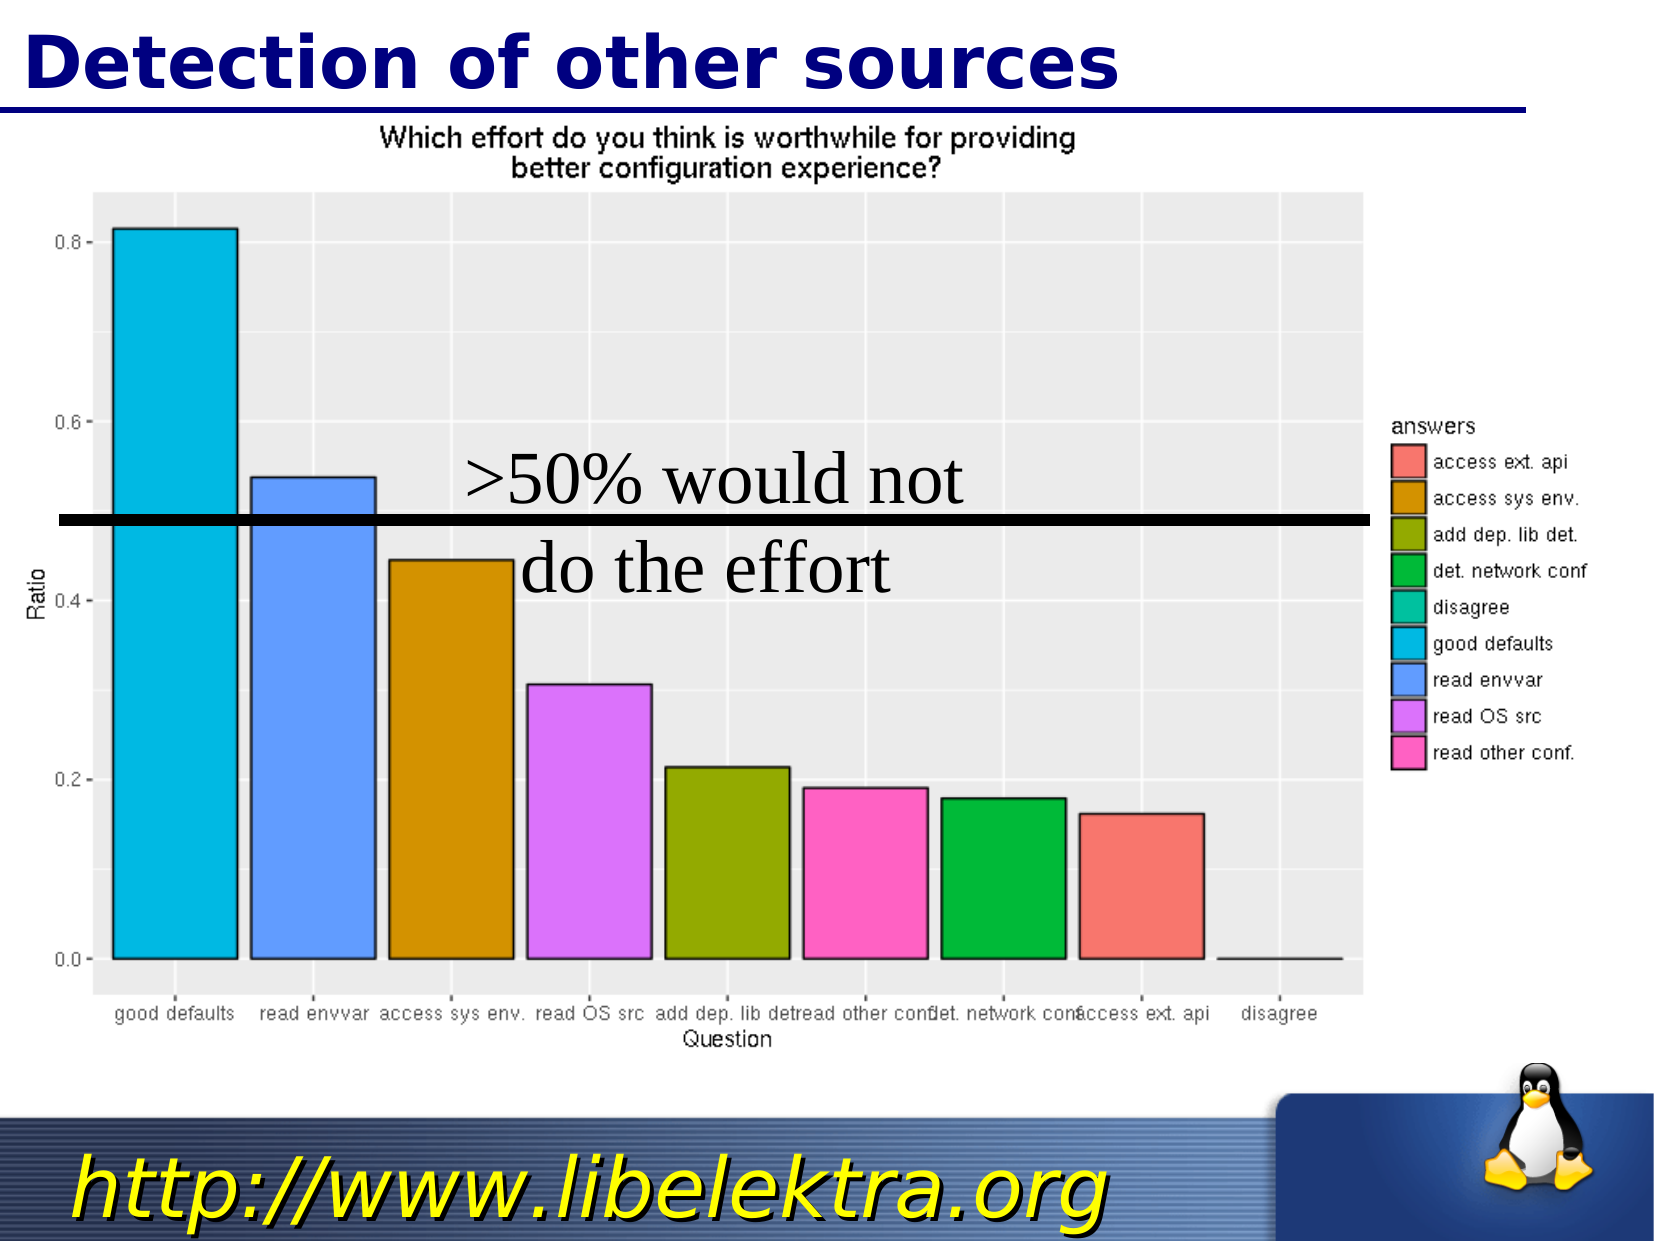

Detection of other sources
>50% would not
 do the effort